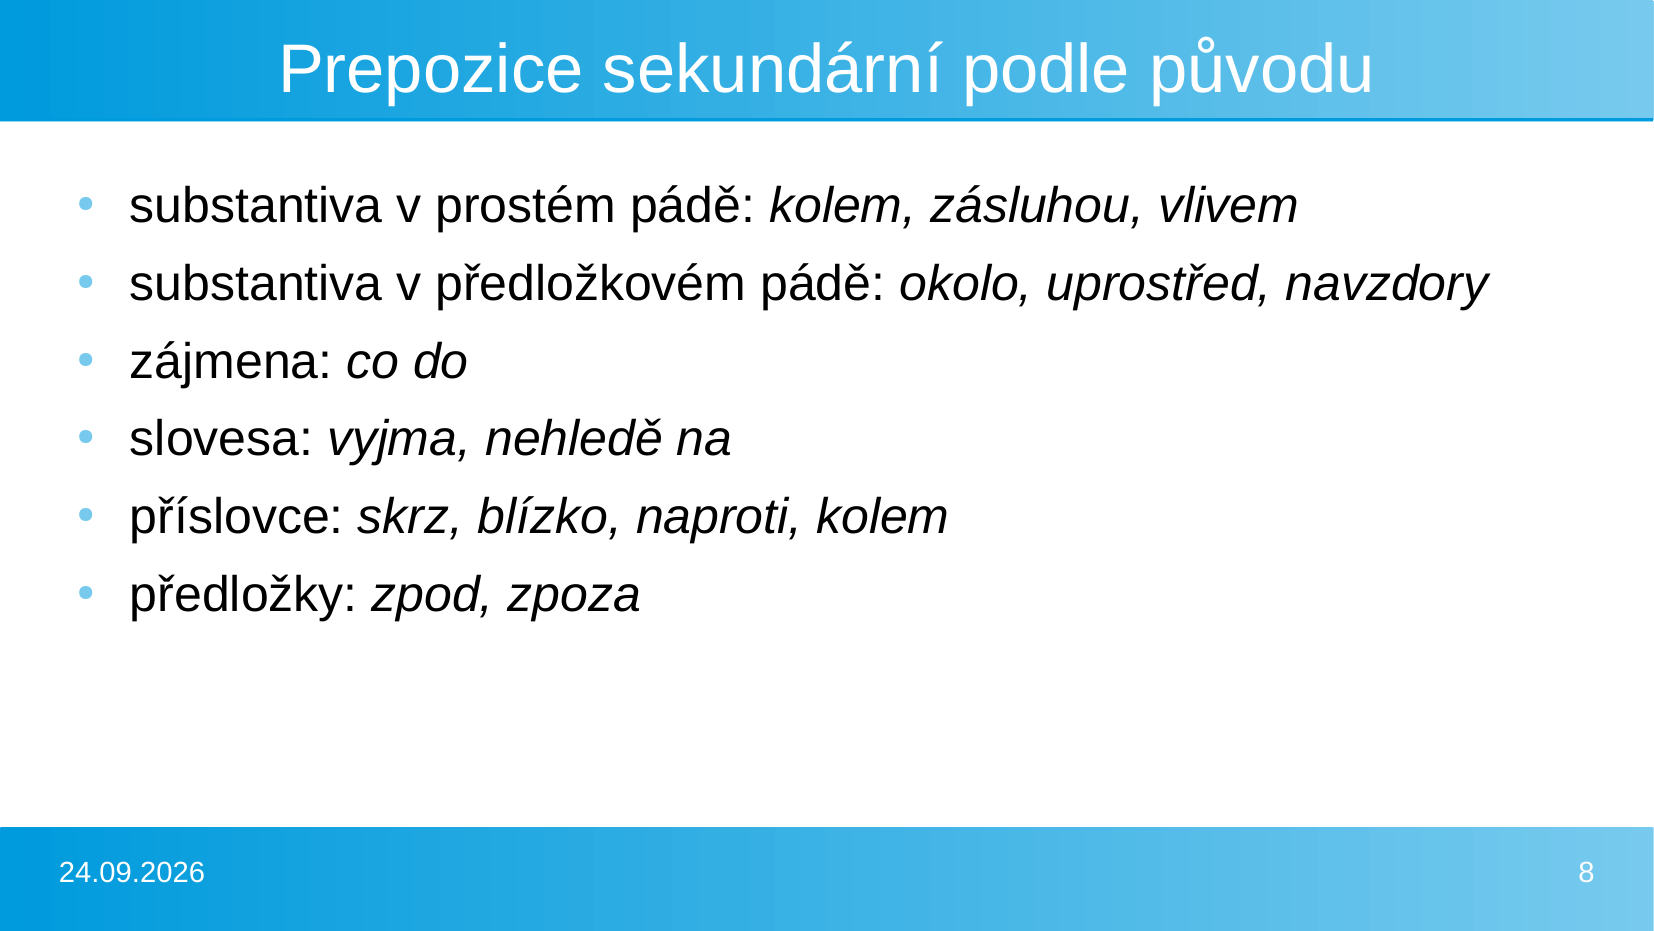

# Prepozice sekundární podle původu
substantiva v prostém pádě: kolem, zásluhou, vlivem
substantiva v předložkovém pádě: okolo, uprostřed, navzdory
zájmena: co do
slovesa: vyjma, nehledě na
příslovce: skrz, blízko, naproti, kolem
předložky: zpod, zpoza
8